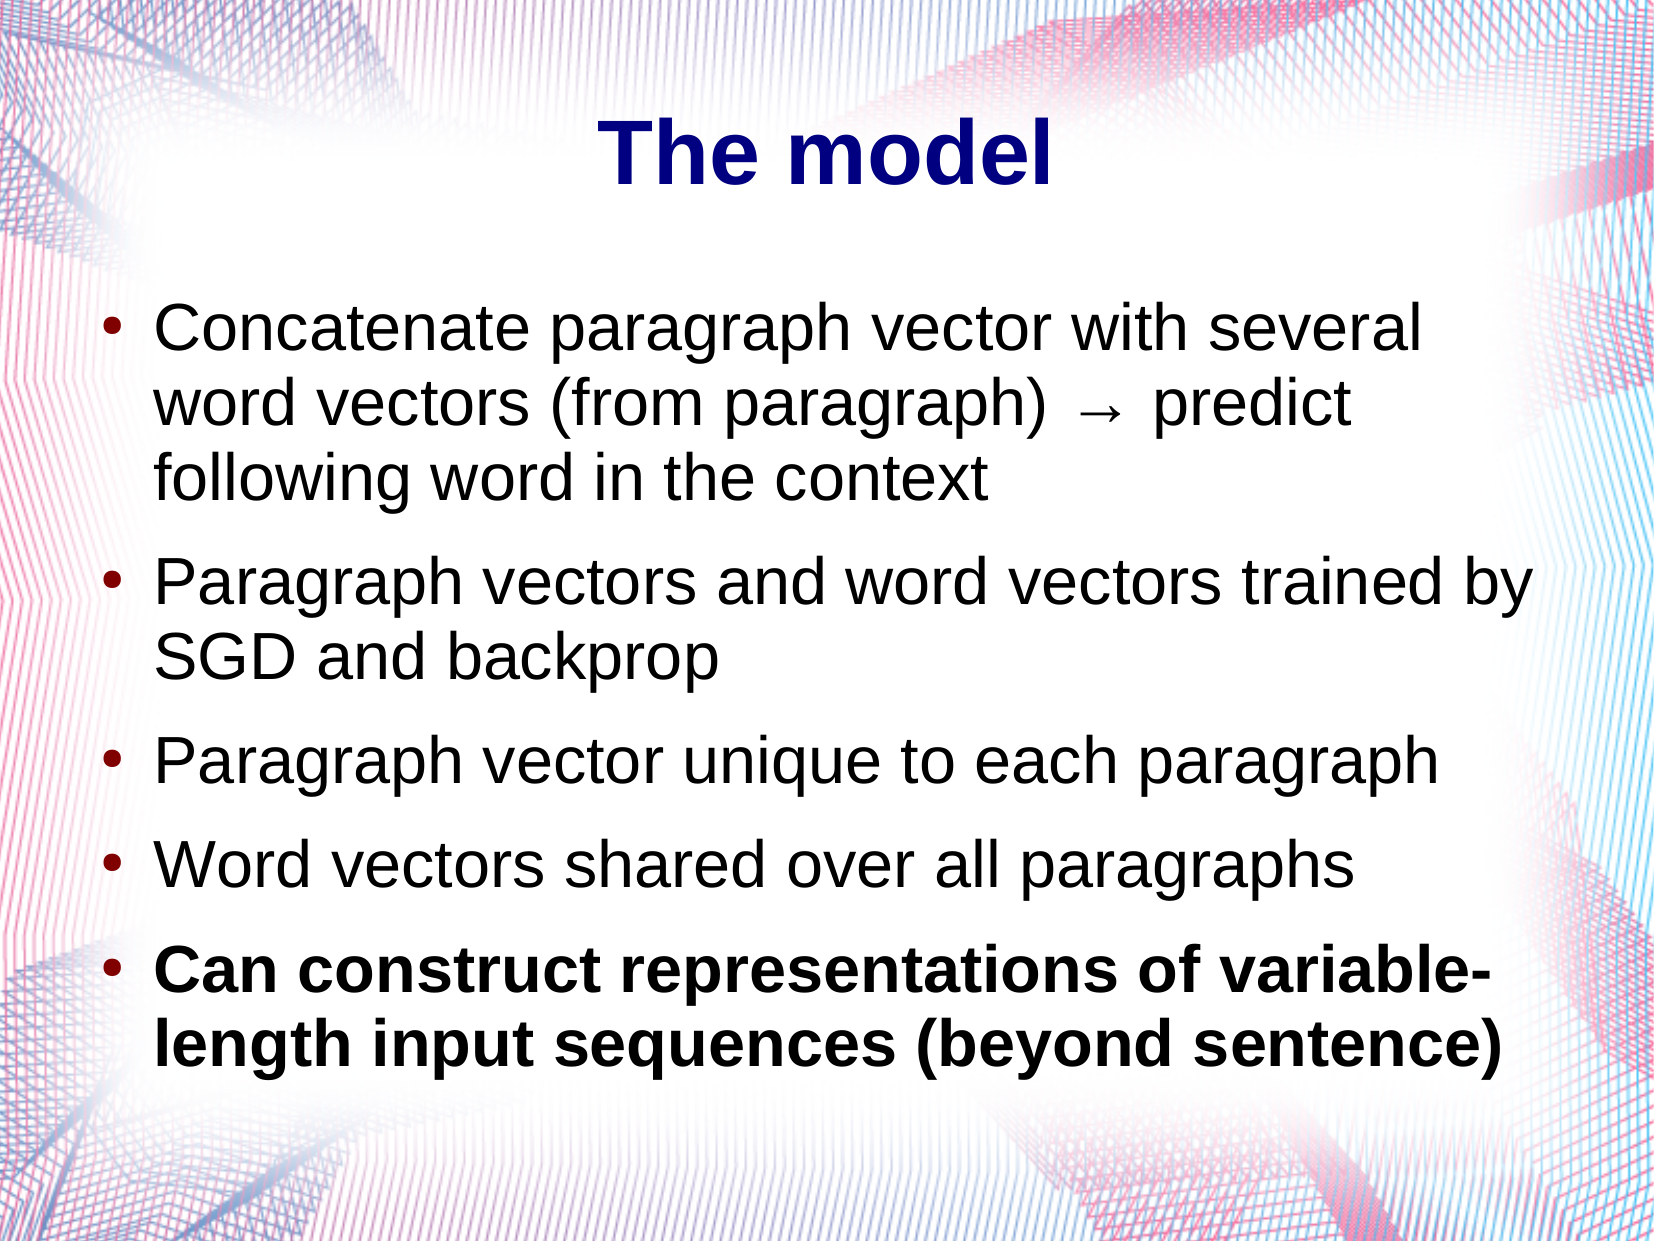

# The model
Concatenate paragraph vector with several word vectors (from paragraph) → predict following word in the context
Paragraph vectors and word vectors trained by SGD and backprop
Paragraph vector unique to each paragraph
Word vectors shared over all paragraphs
Can construct representations of variable-length input sequences (beyond sentence)